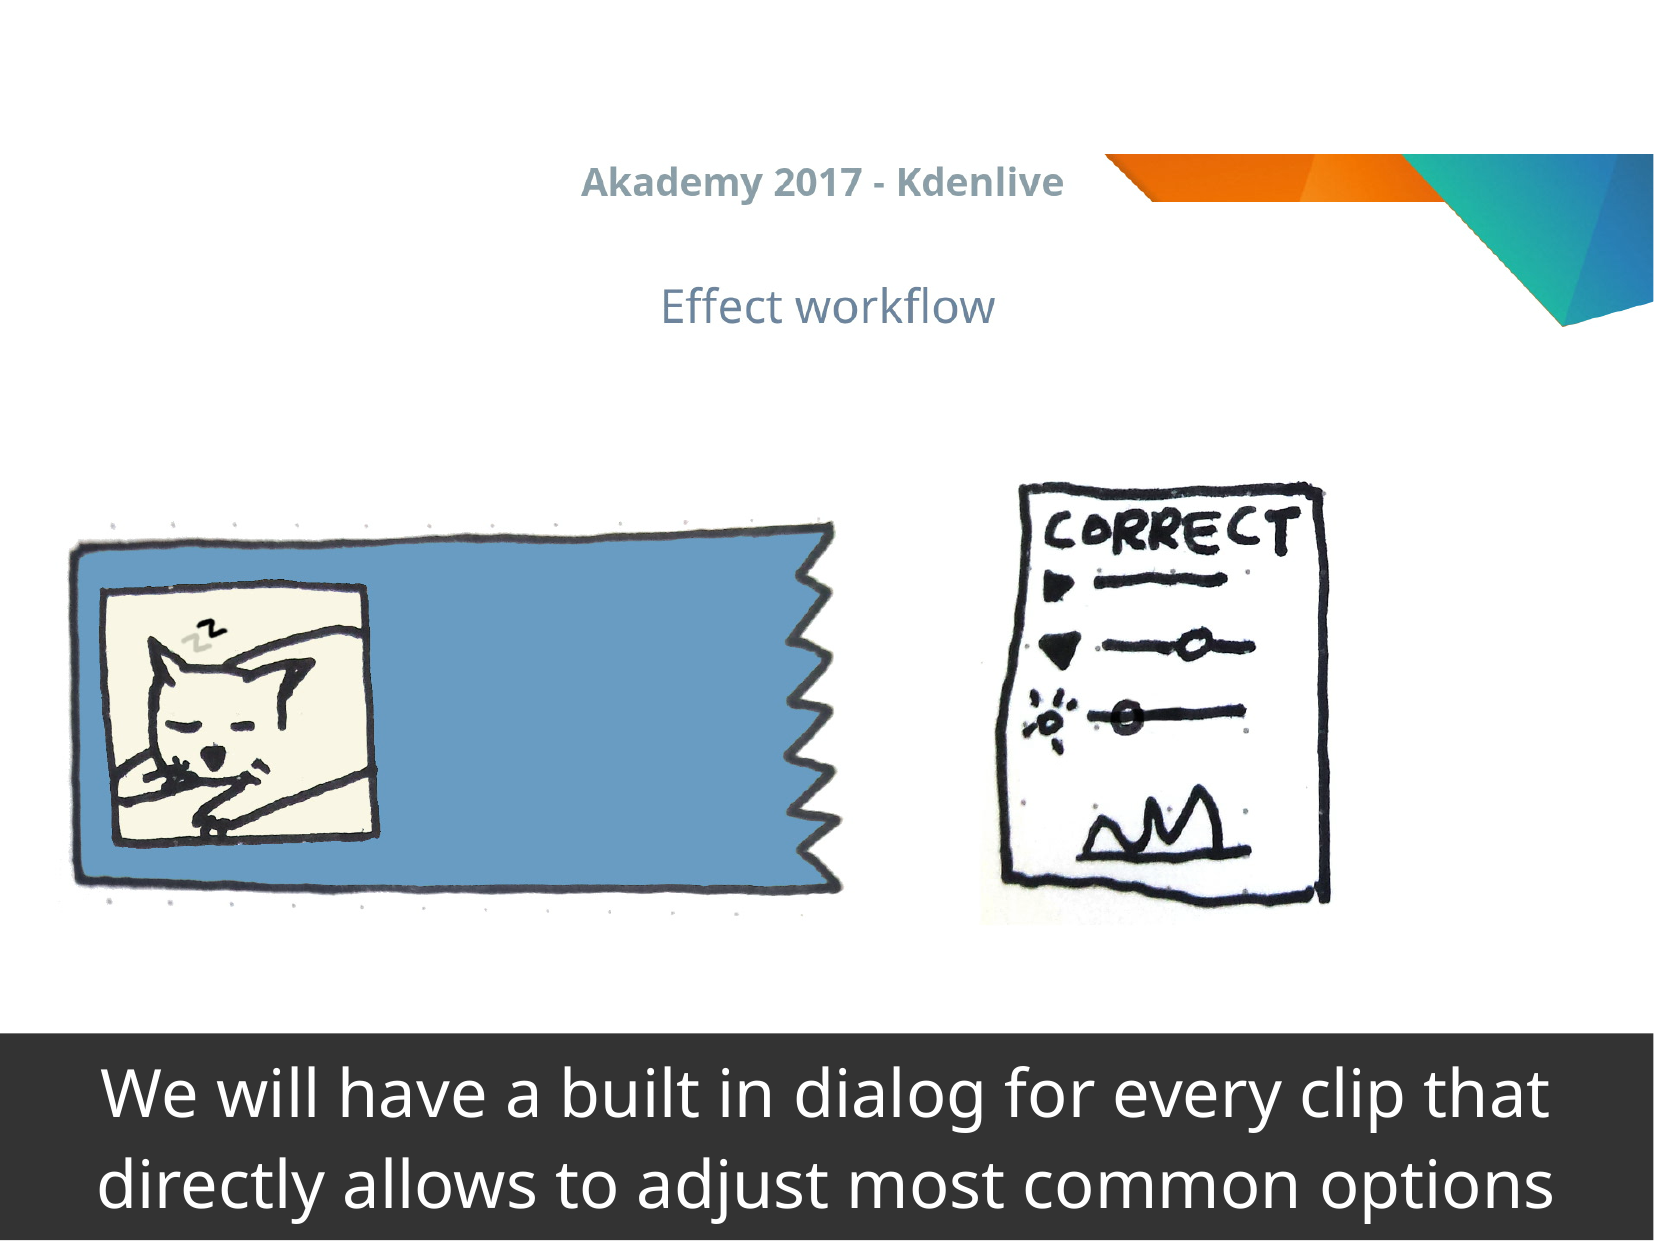

# We will have a built in dialog for every clip that directly allows to adjust most common options